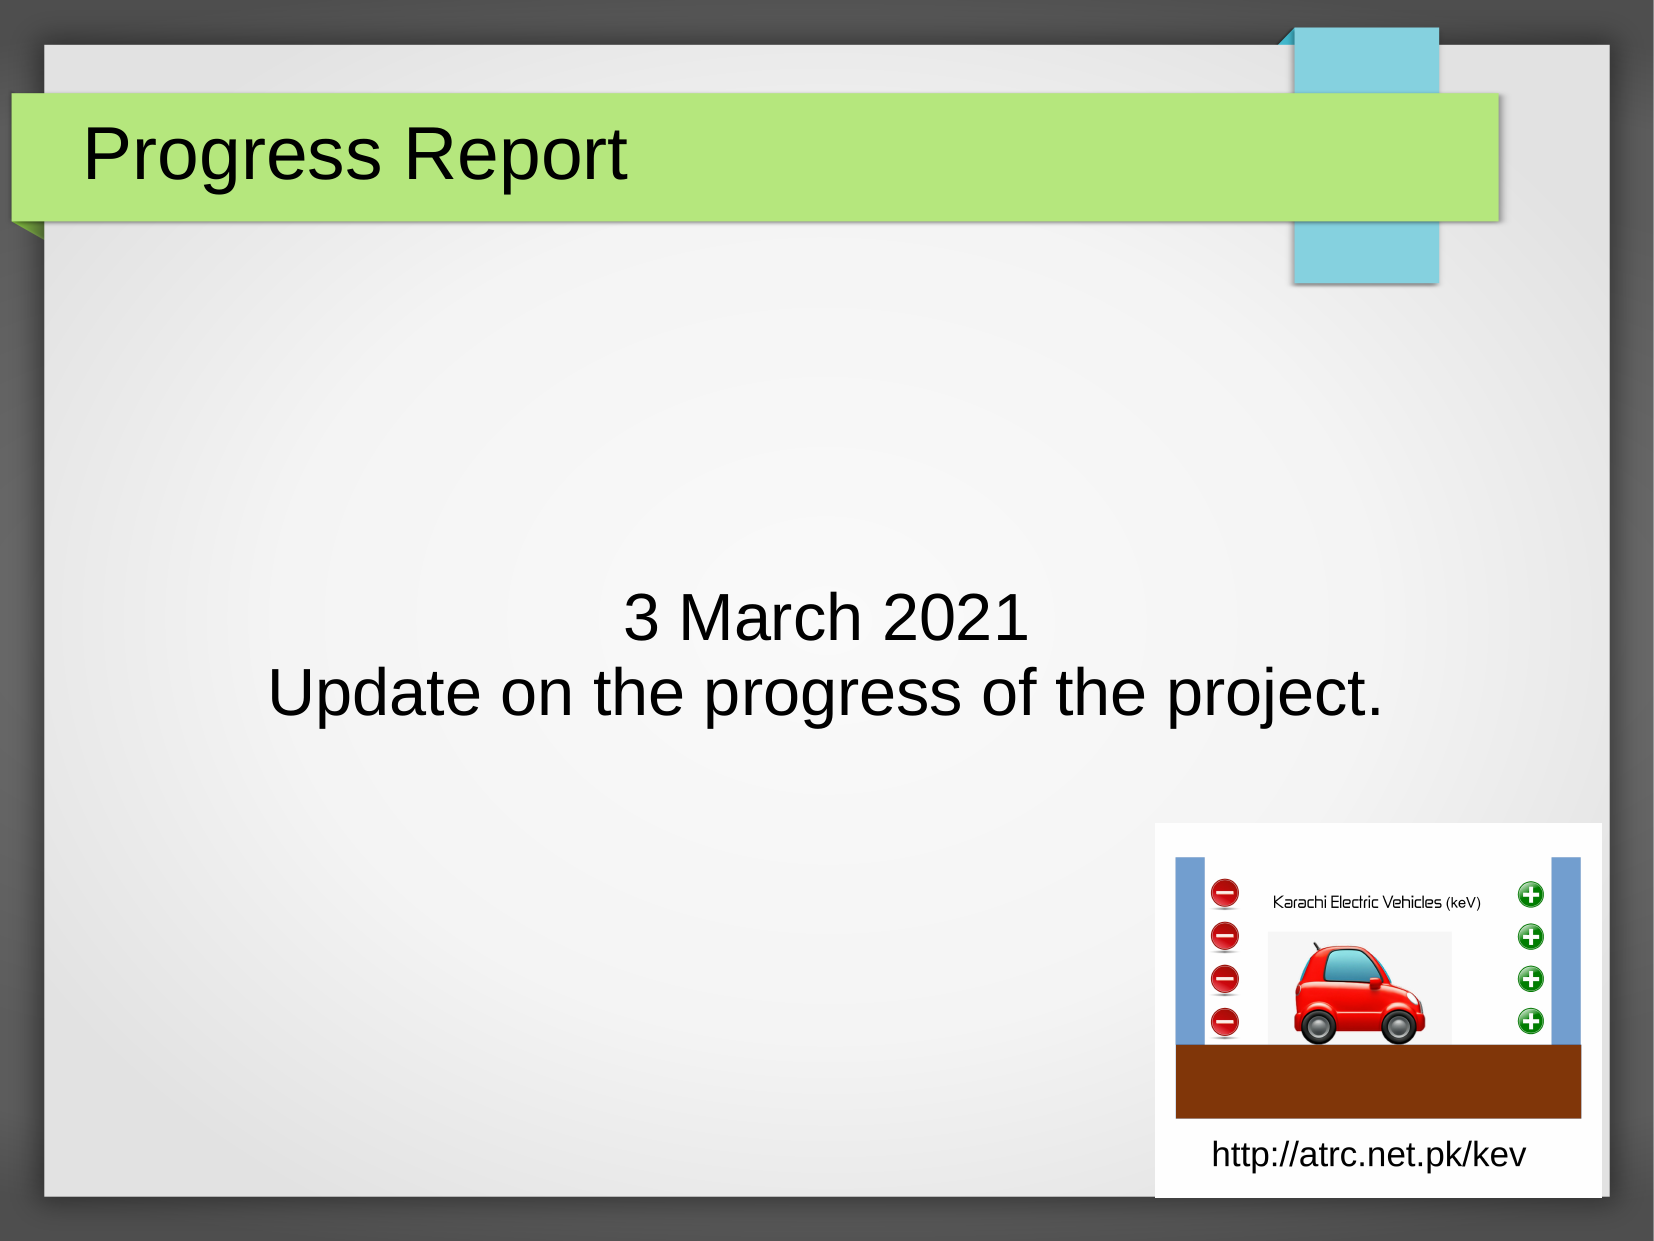

# Progress Report
3 March 2021
Update on the progress of the project.